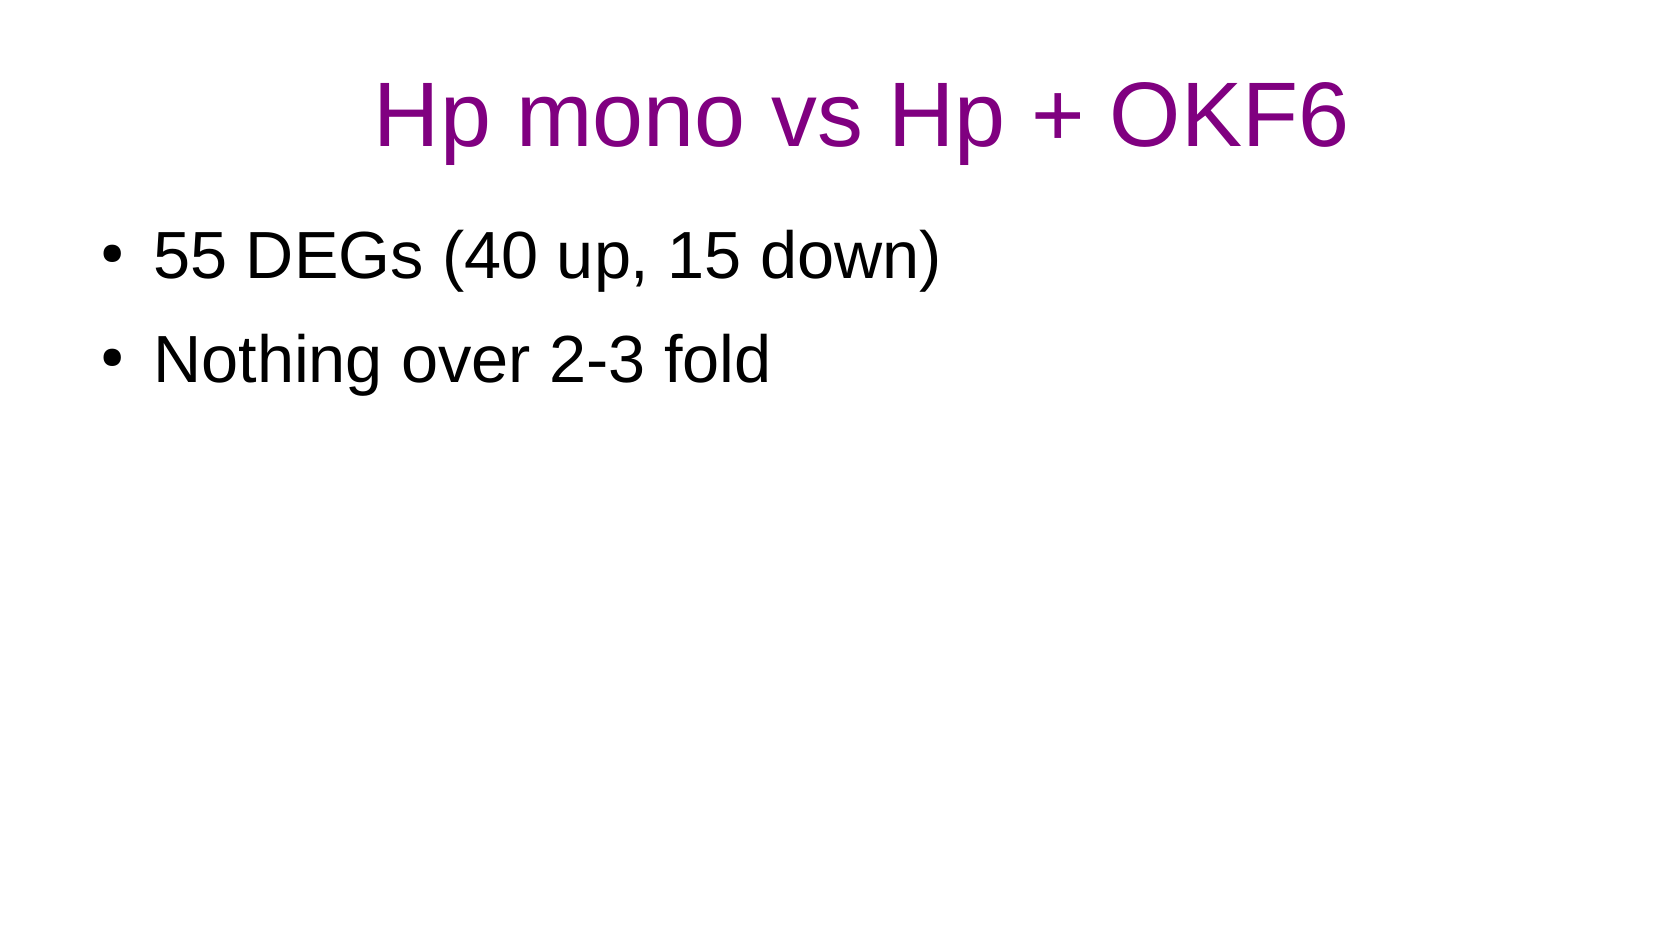

# Hp mono vs Hp + OKF6
55 DEGs (40 up, 15 down)
Nothing over 2-3 fold